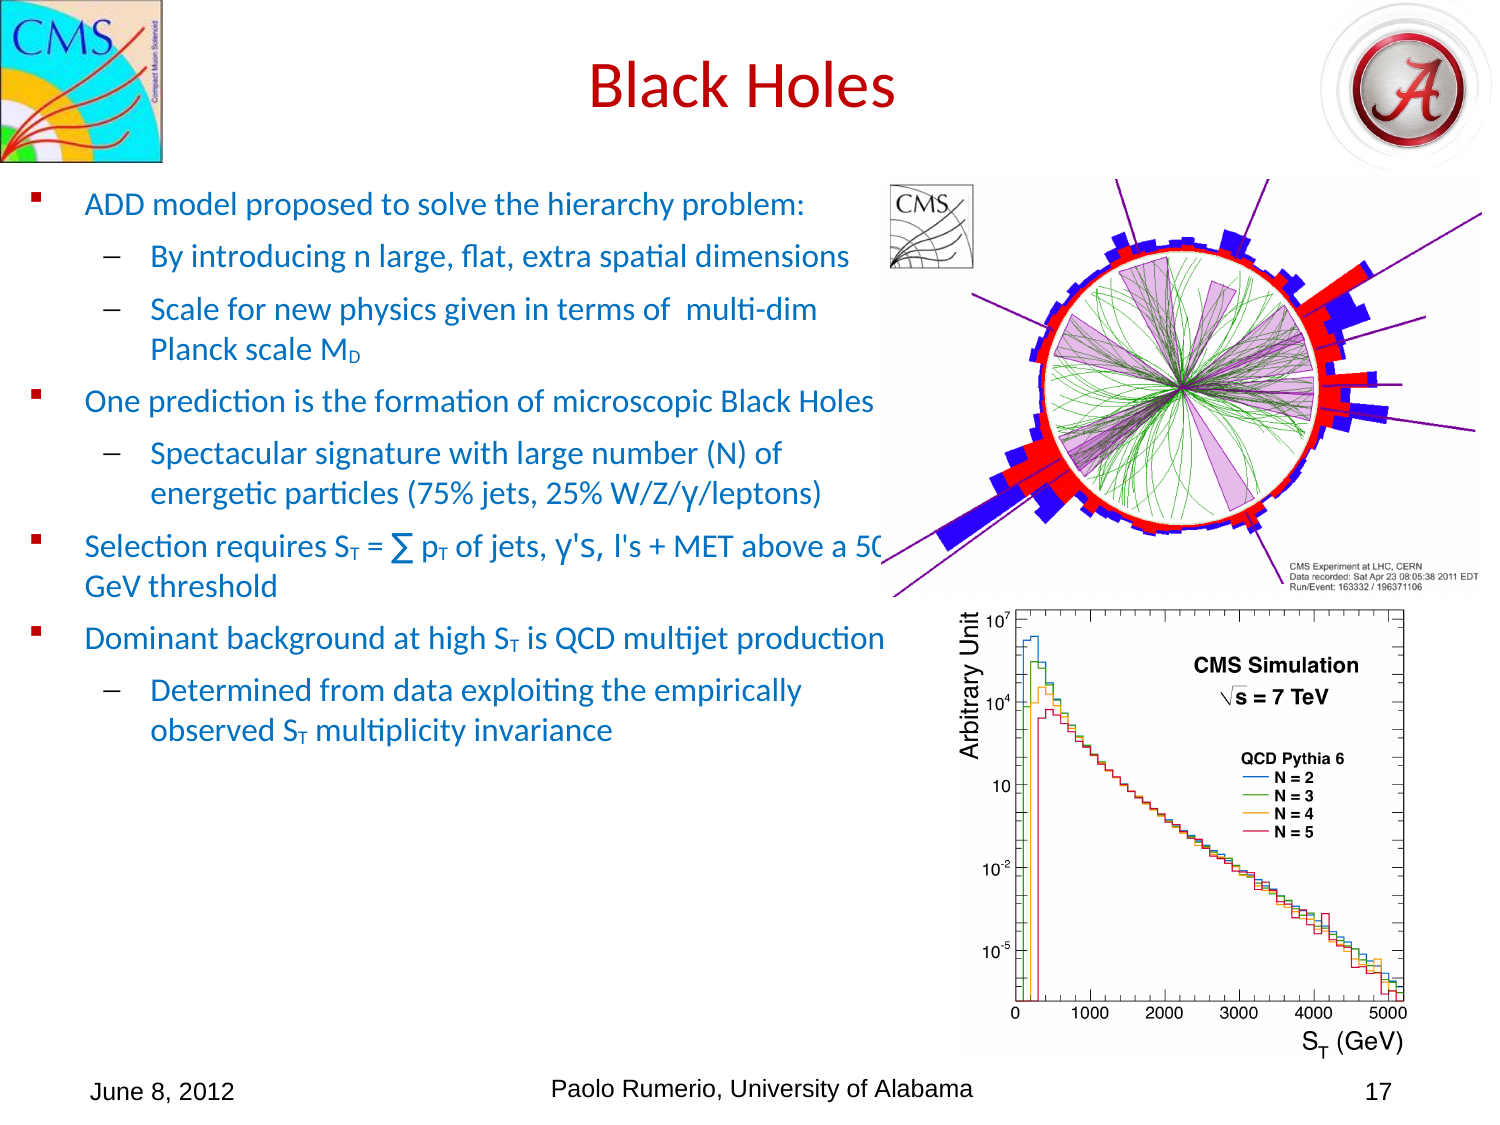

Black Holes
ADD model proposed to solve the hierarchy problem:
By introducing n large, flat, extra spatial dimensions
Scale for new physics given in terms of multi-dim Planck scale MD
One prediction is the formation of microscopic Black Holes
Spectacular signature with large number (N) of energetic particles (75% jets, 25% W/Z/γ/leptons)
Selection requires ST = ∑ pT of jets, γ's, l's + MET above a 50 GeV threshold
Dominant background at high ST is QCD multijet production
Determined from data exploiting the empirically observed ST multiplicity invariance
Paolo Rumerio, Univ. of Alabama
June 8, 2012
17